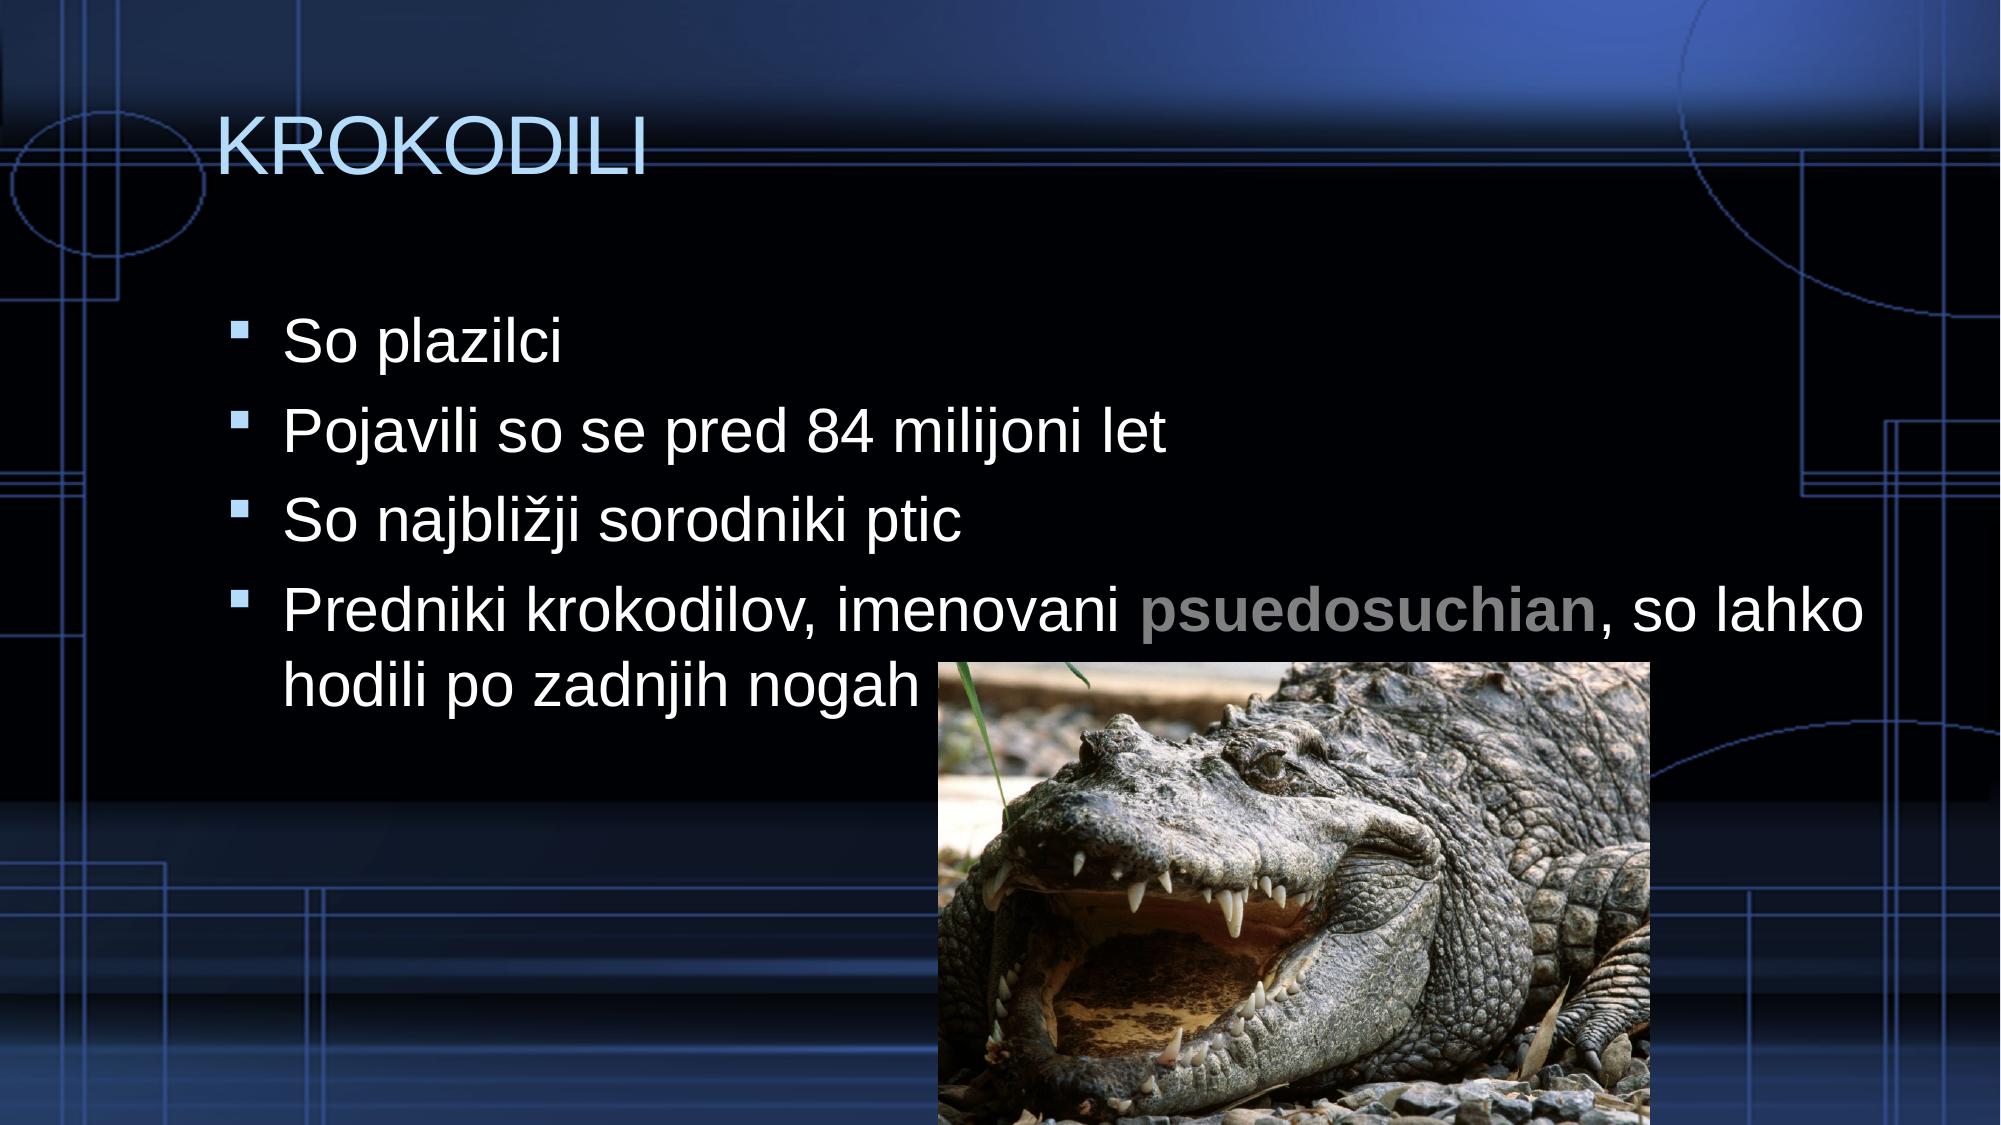

# KROKODILI
So plazilci
Pojavili so se pred 84 milijoni let
So najbližji sorodniki ptic
Predniki krokodilov, imenovani psuedosuchian, so lahko hodili po zadnjih nogah